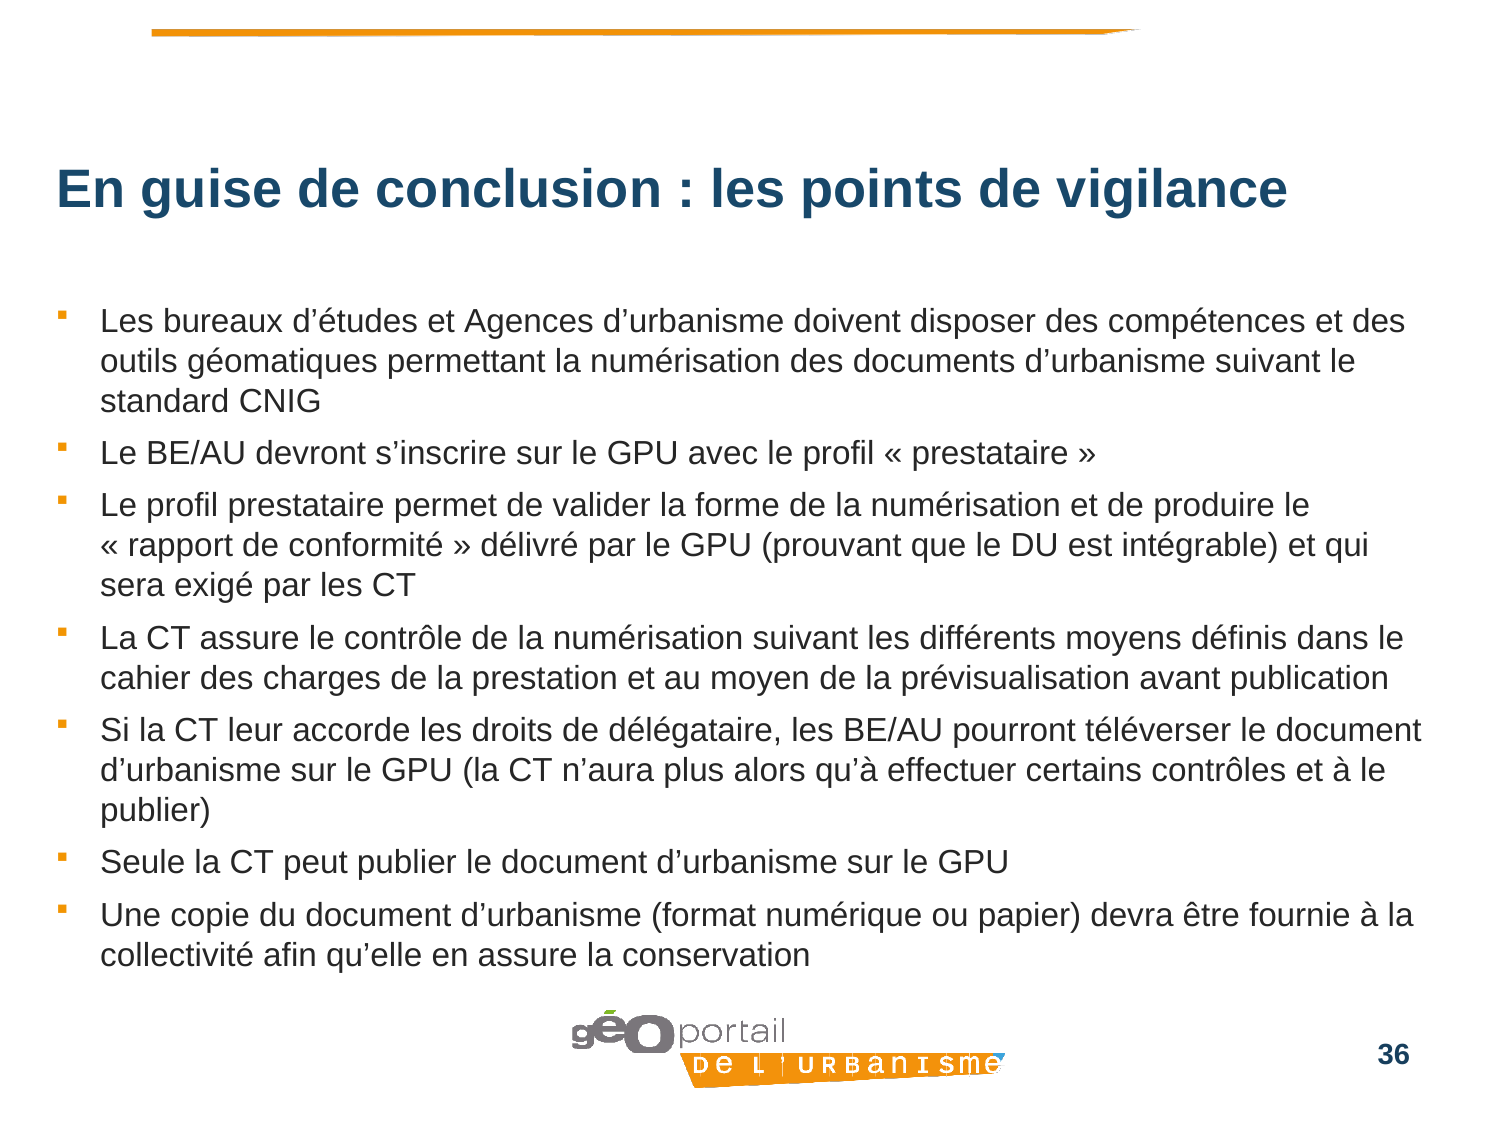

# En guise de conclusion : les points de vigilance
Les bureaux d’études et Agences d’urbanisme doivent disposer des compétences et des outils géomatiques permettant la numérisation des documents d’urbanisme suivant le standard CNIG
Le BE/AU devront s’inscrire sur le GPU avec le profil « prestataire »
Le profil prestataire permet de valider la forme de la numérisation et de produire le « rapport de conformité » délivré par le GPU (prouvant que le DU est intégrable) et qui sera exigé par les CT
La CT assure le contrôle de la numérisation suivant les différents moyens définis dans le cahier des charges de la prestation et au moyen de la prévisualisation avant publication
Si la CT leur accorde les droits de délégataire, les BE/AU pourront téléverser le document d’urbanisme sur le GPU (la CT n’aura plus alors qu’à effectuer certains contrôles et à le publier)
Seule la CT peut publier le document d’urbanisme sur le GPU
Une copie du document d’urbanisme (format numérique ou papier) devra être fournie à la collectivité afin qu’elle en assure la conservation